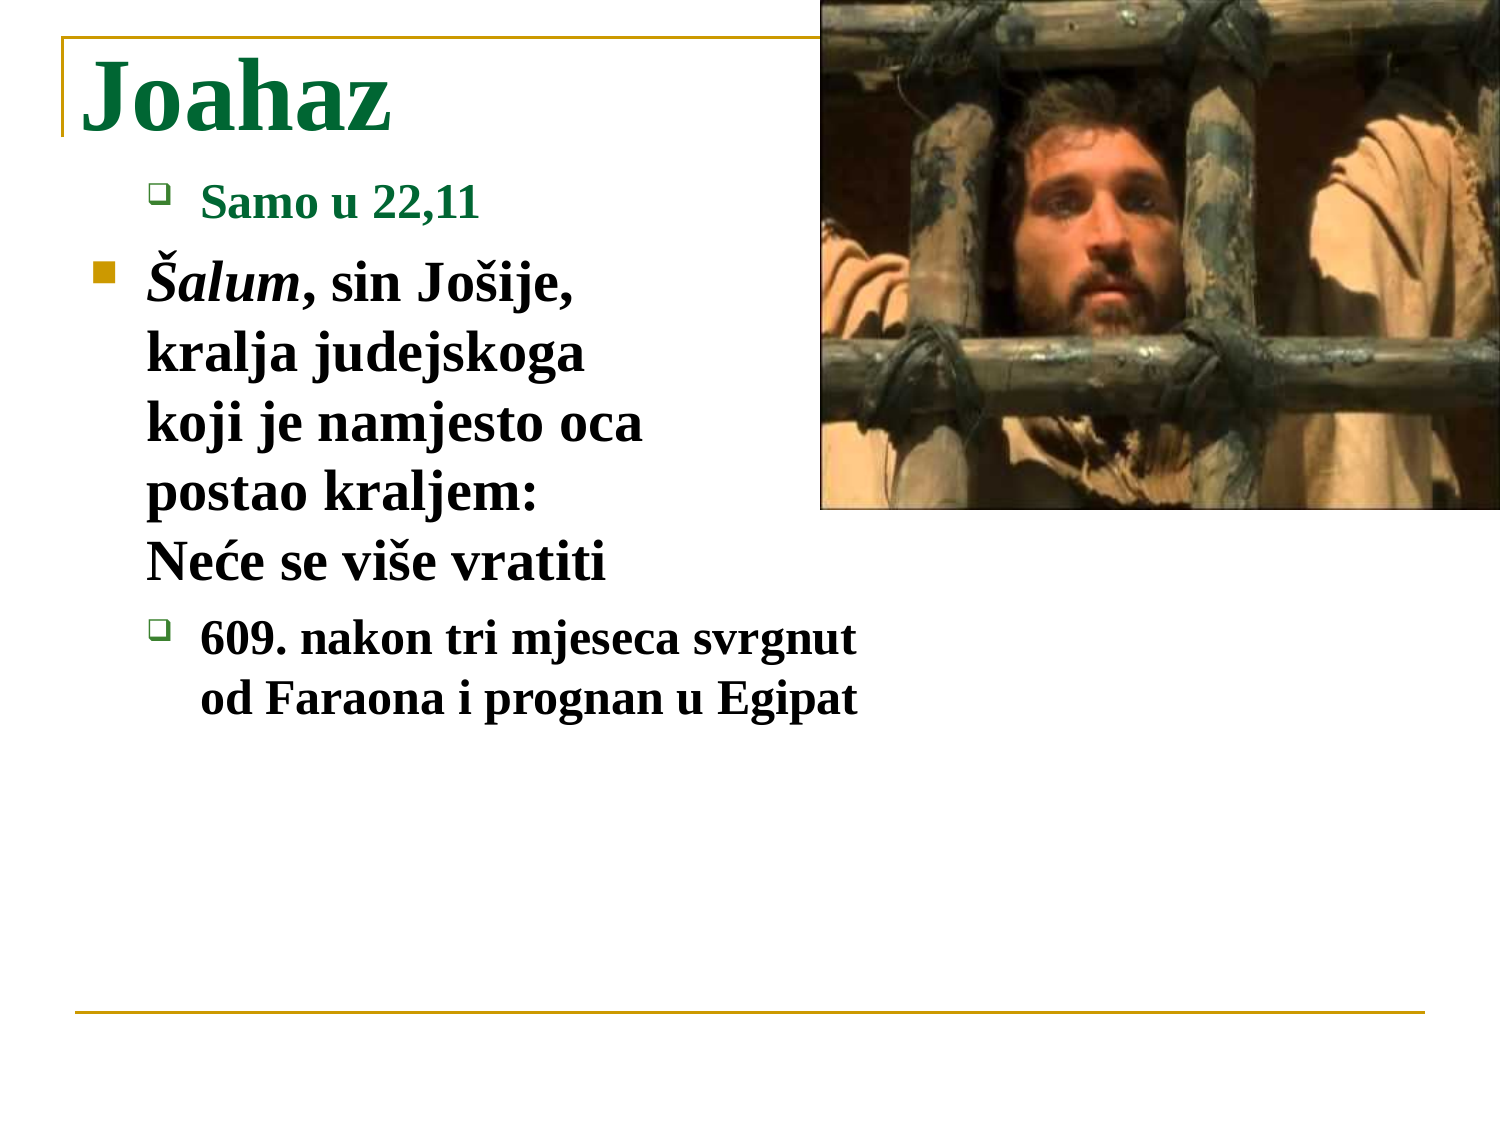

# Joahaz
Samo u 22,11
Šalum, sin Jošije,
kralja judejskoga
koji je namjesto oca
postao kraljem:
Neće se više vratiti
609. nakon tri mjeseca svrgnut
od Faraona i prognan u Egipat